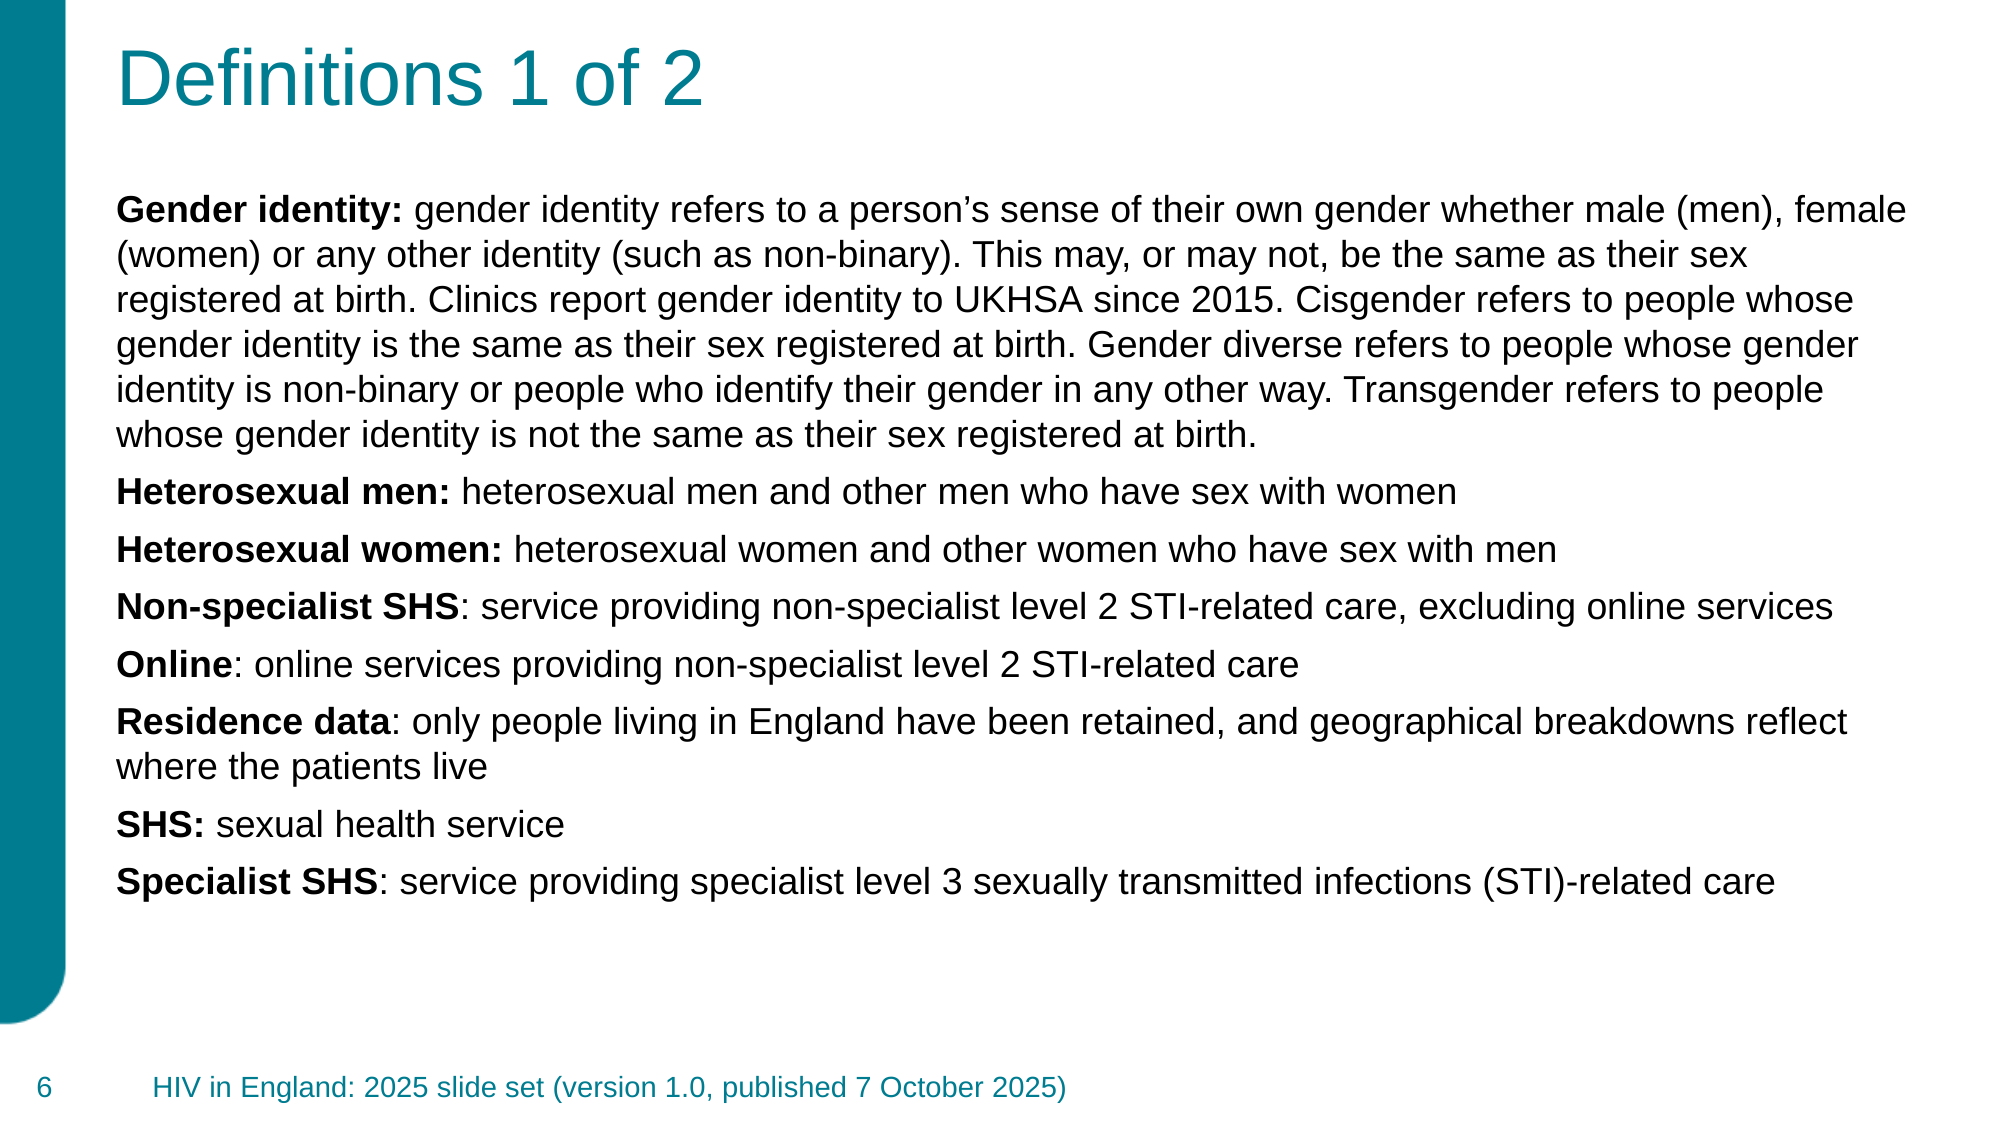

# Definitions 1 of 2
Gender identity: gender identity refers to a person’s sense of their own gender whether male (men), female (women) or any other identity (such as non-binary). This may, or may not, be the same as their sex registered at birth. Clinics report gender identity to UKHSA since 2015. Cisgender refers to people whose gender identity is the same as their sex registered at birth. Gender diverse refers to people whose gender identity is non-binary or people who identify their gender in any other way. Transgender refers to people whose gender identity is not the same as their sex registered at birth.
Heterosexual men: heterosexual men and other men who have sex with women
Heterosexual women: heterosexual women and other women who have sex with men
Non-specialist SHS: service providing non-specialist level 2 STI-related care, excluding online services
Online: online services providing non-specialist level 2 STI-related care
Residence data: only people living in England have been retained, and geographical breakdowns reflect where the patients live
SHS: sexual health service
Specialist SHS: service providing specialist level 3 sexually transmitted infections (STI)-related care
6
HIV in England: 2025 slide set (version 1.0, published 7 October 2025)